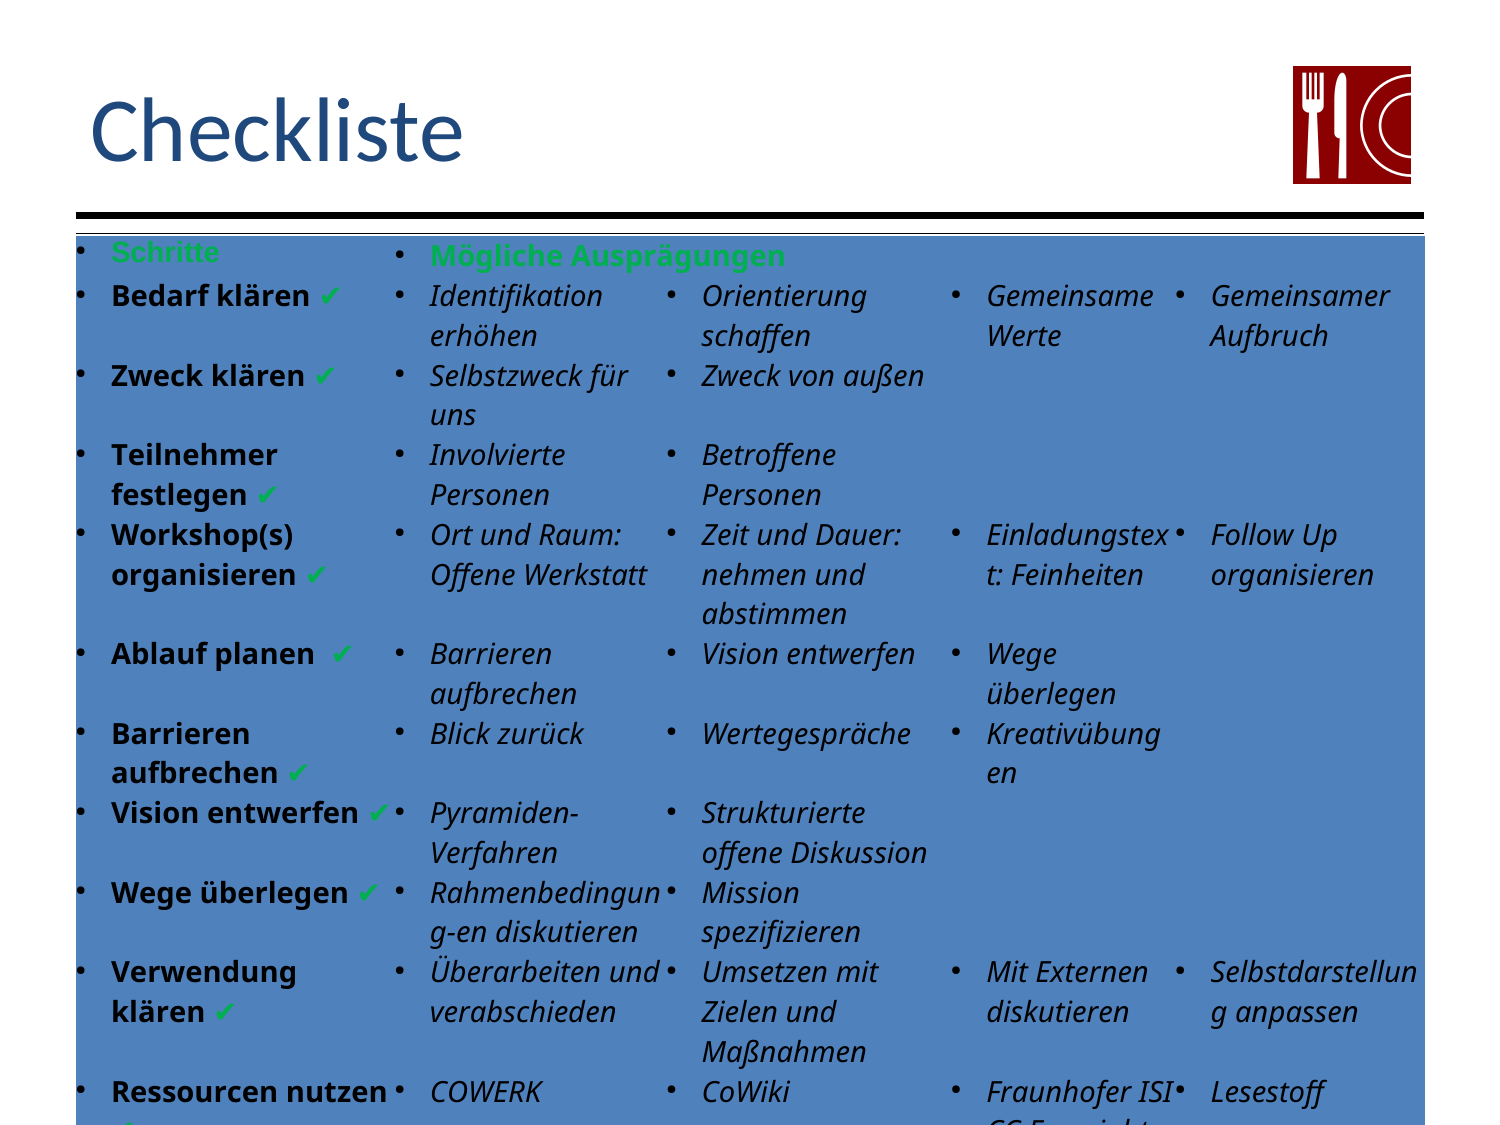

# Checkliste
| Schritte | Mögliche Ausprägungen | | | |
| --- | --- | --- | --- | --- |
| Bedarf klären ✔ | Identifikation erhöhen | Orientierung schaffen | Gemeinsame Werte | Gemeinsamer Aufbruch |
| Zweck klären ✔ | Selbstzweck für uns | Zweck von außen | | |
| Teilnehmer festlegen ✔ | Involvierte Personen | Betroffene Personen | | |
| Workshop(s) organisieren ✔ | Ort und Raum: Offene Werkstatt | Zeit und Dauer: nehmen und abstimmen | Einladungstext: Feinheiten | Follow Up organisieren |
| Ablauf planen ✔ | Barrieren aufbrechen | Vision entwerfen | Wege überlegen | |
| Barrieren aufbrechen ✔ | Blick zurück | Wertegespräche | Kreativübungen | |
| Vision entwerfen ✔ | Pyramiden-Verfahren | Strukturierte offene Diskussion | | |
| Wege überlegen ✔ | Rahmenbedingung-en diskutieren | Mission spezifizieren | | |
| Verwendung klären ✔ | Überarbeiten und verabschieden | Umsetzen mit Zielen und Maßnahmen | Mit Externen diskutieren | Selbstdarstellung anpassen |
| Ressourcen nutzen ✔ | COWERK | CoWiki | Fraunhofer ISI CC Foresight | Lesestoff |